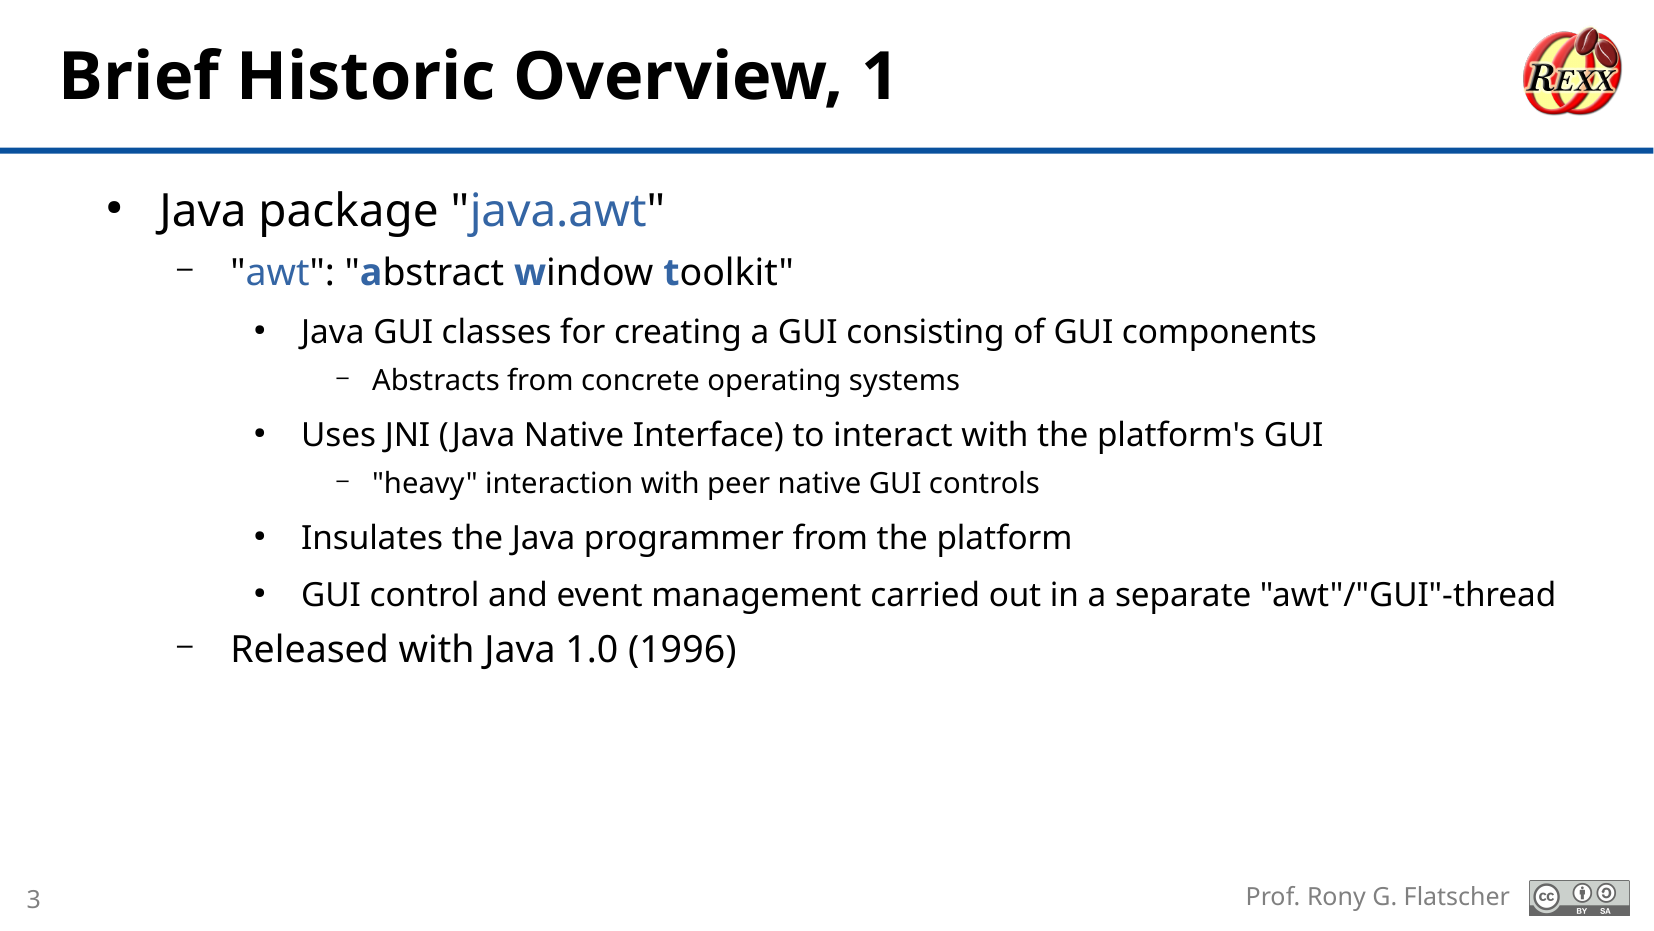

# Brief Historic Overview, 1
Java package "java.awt"
"awt": "abstract window toolkit"
Java GUI classes for creating a GUI consisting of GUI components
Abstracts from concrete operating systems
Uses JNI (Java Native Interface) to interact with the platform's GUI
"heavy" interaction with peer native GUI controls
Insulates the Java programmer from the platform
GUI control and event management carried out in a separate "awt"/"GUI"-thread
Released with Java 1.0 (1996)